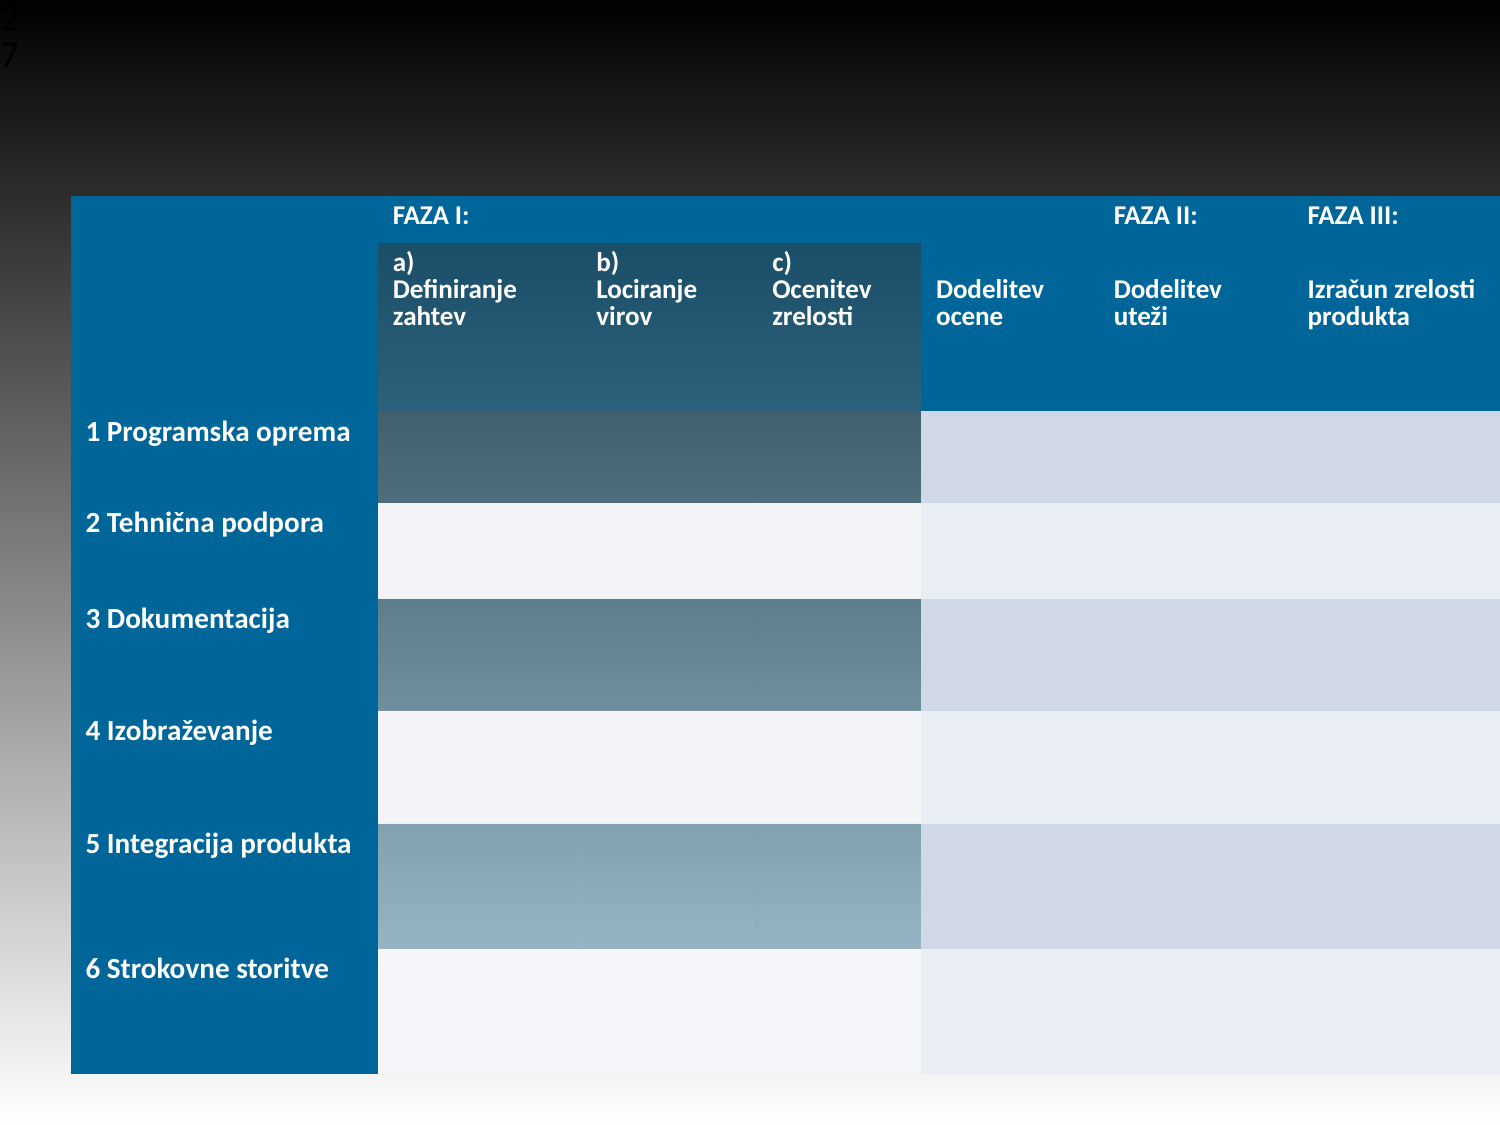

| | FAZA I: | | | | FAZA II: | FAZA III: |
| --- | --- | --- | --- | --- | --- | --- |
| | a) Definiranje zahtev | b) Lociranje virov | c) Ocenitev zrelosti | Dodelitev ocene | Dodelitev uteži | Izračun zrelosti produkta |
| 1 Programska oprema | | | | | | |
| 2 Tehnična podpora | | | | | | |
| 3 Dokumentacija | | | | | | |
| 4 Izobraževanje | | | | | | |
| 5 Integracija produkta | | | | | | |
| 6 Strokovne storitve | | | | | | |